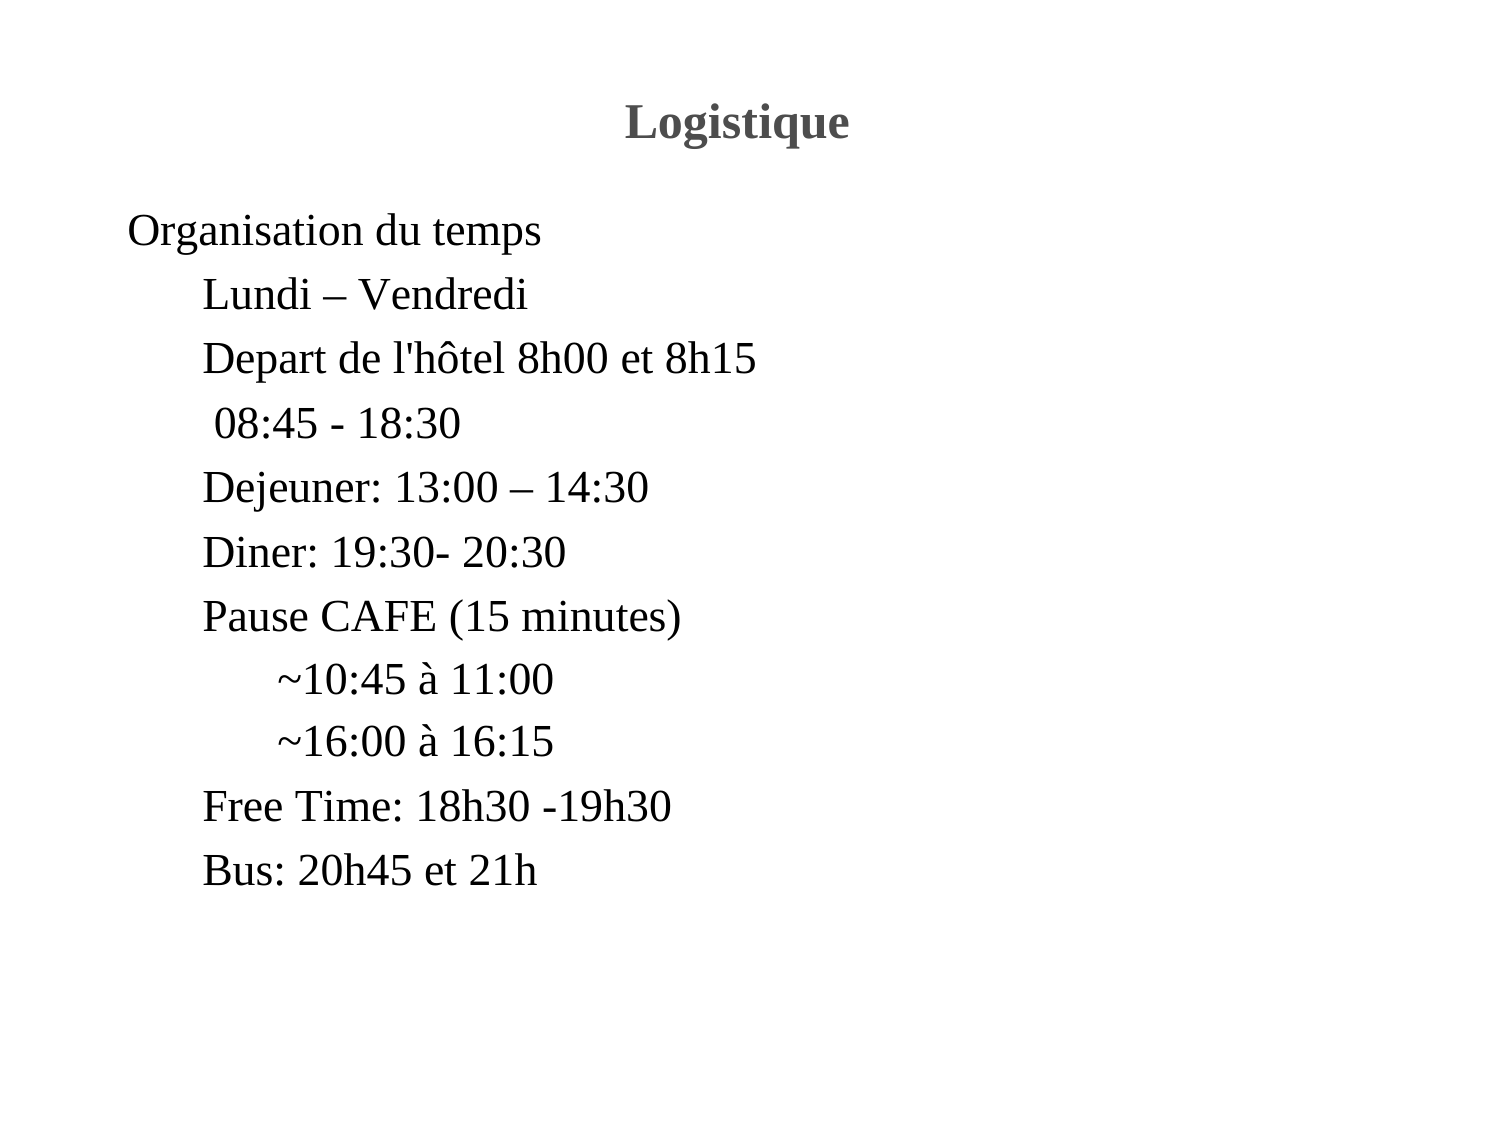

# Logistique
Organisation du temps
Lundi – Vendredi
Depart de l'hôtel 8h00 et 8h15
 08:45 - 18:30
Dejeuner: 13:00 – 14:30
Diner: 19:30- 20:30
Pause CAFE (15 minutes)
~10:45 à 11:00
~16:00 à 16:15
Free Time: 18h30 -19h30
Bus: 20h45 et 21h